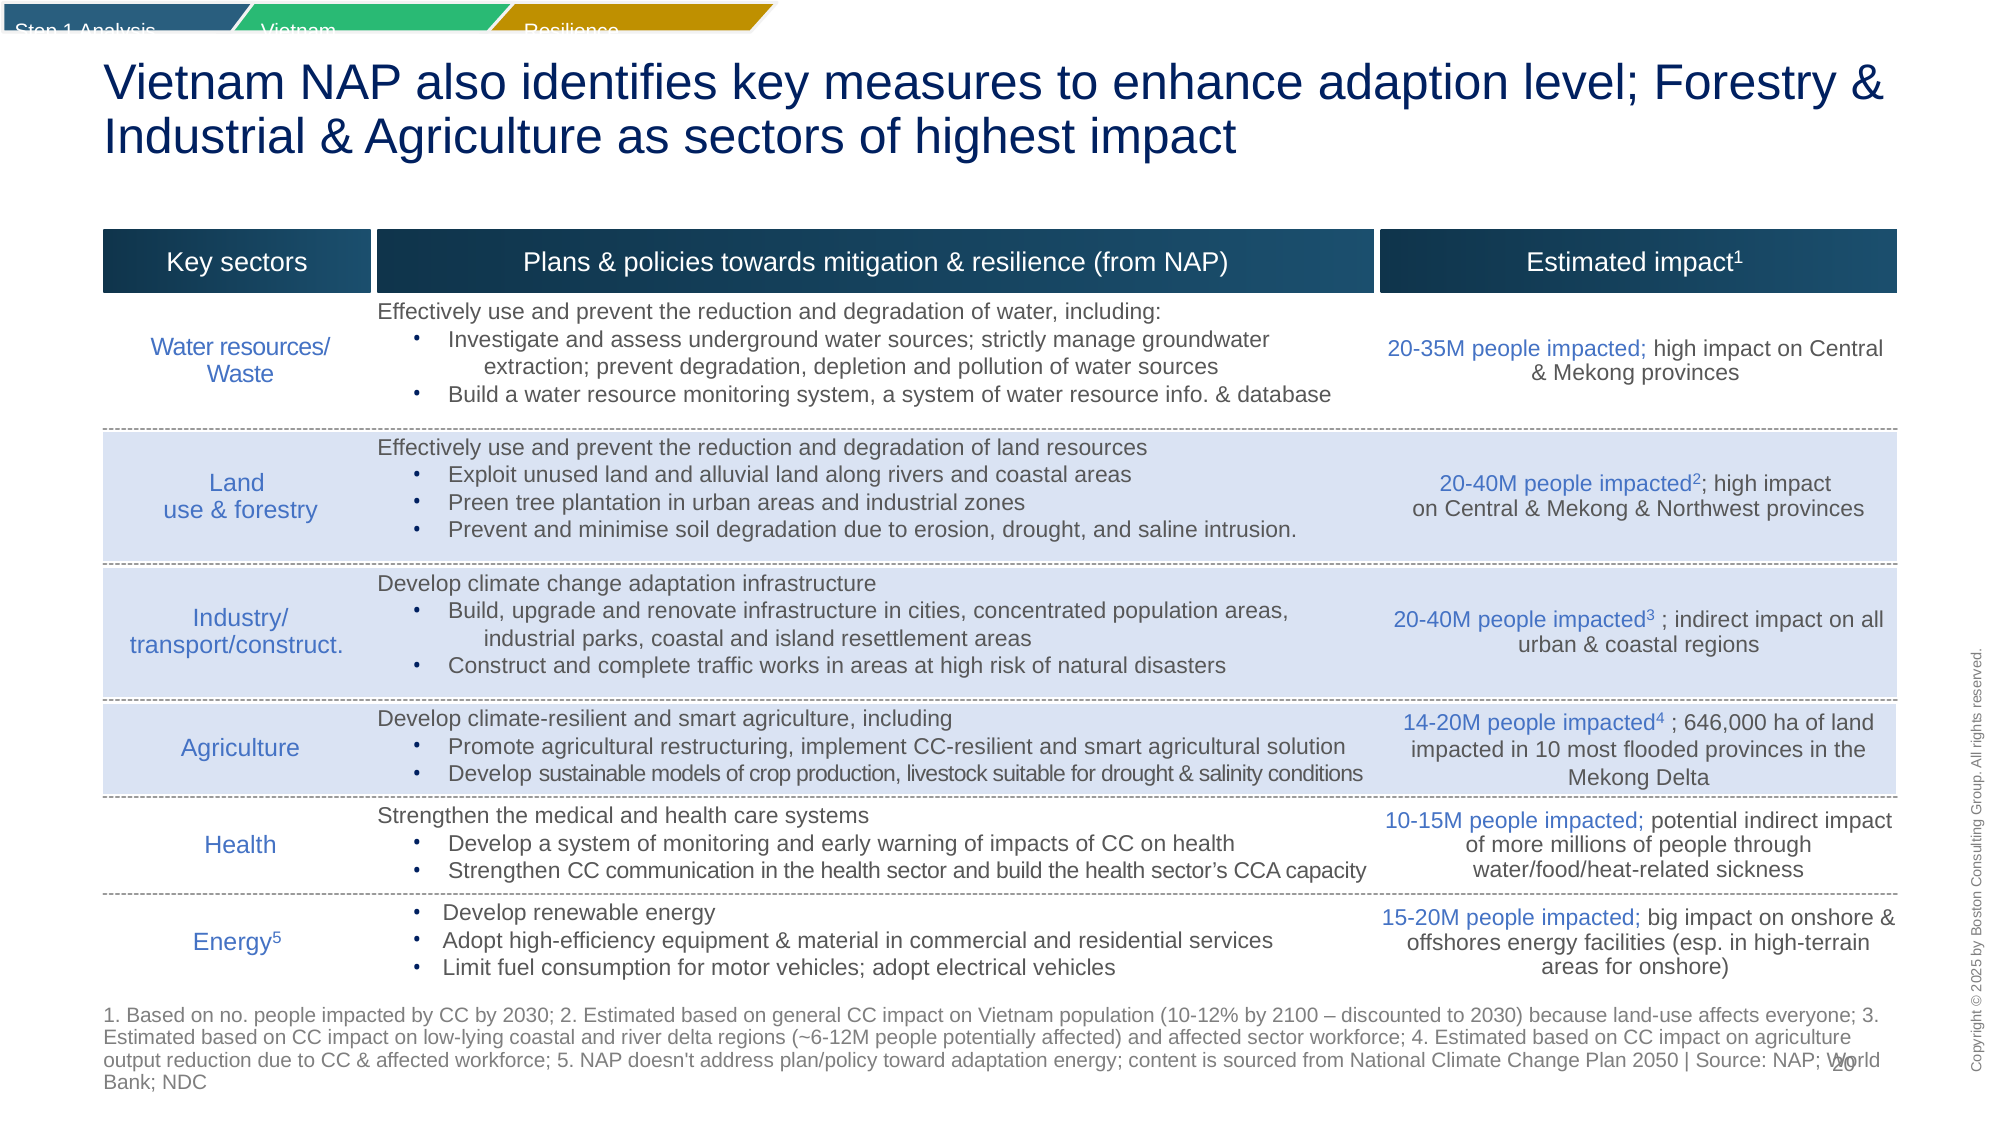

Step 1 Analysis
Vietnam
Resilience
# Vietnam NAP also identifies key measures to enhance adaption level; Forestry & Industrial & Agriculture as sectors of highest impact
Key sectors
Plans & policies towards mitigation & resilience (from NAP)
Estimated impact1
Water resources/
Waste
Effectively use and prevent the reduction and degradation of water, including:
Investigate and assess underground water sources; strictly manage groundwater extraction; prevent degradation, depletion and pollution of water sources
Build a water resource monitoring system, a system of water resource info. & database
20-35M people impacted; high impact on Central
& Mekong provinces
Land
use & forestry
Effectively use and prevent the reduction and degradation of land resources
Exploit unused land and alluvial land along rivers and coastal areas
Preen tree plantation in urban areas and industrial zones
Prevent and minimise soil degradation due to erosion, drought, and saline intrusion.
20-40M people impacted2; high impact
on Central & Mekong & Northwest provinces
Industry/
transport/construct.
Develop climate change adaptation infrastructure
Build, upgrade and renovate infrastructure in cities, concentrated population areas, industrial parks, coastal and island resettlement areas
Construct and complete traffic works in areas at high risk of natural disasters
20-40M people impacted3 ; indirect impact on all urban & coastal regions
Agriculture
Develop climate-resilient and smart agriculture, including
Promote agricultural restructuring, implement CC-resilient and smart agricultural solution
Develop sustainable models of crop production, livestock suitable for drought & salinity conditions
14-20M people impacted4 ; 646,000 ha of land impacted in 10 most flooded provinces in the Mekong Delta
Health
Strengthen the medical and health care systems
Develop a system of monitoring and early warning of impacts of CC on health
Strengthen CC communication in the health sector and build the health sector’s CCA capacity
10-15M people impacted; potential indirect impact of more millions of people through water/food/heat-related sickness
Energy5
Develop renewable energy
Adopt high-efficiency equipment & material in commercial and residential services
Limit fuel consumption for motor vehicles; adopt electrical vehicles
15-20M people impacted; big impact on onshore & offshores energy facilities (esp. in high-terrain areas for onshore)
1. Based on no. people impacted by CC by 2030; 2. Estimated based on general CC impact on Vietnam population (10-12% by 2100 – discounted to 2030) because land-use affects everyone; 3. Estimated based on CC impact on low-lying coastal and river delta regions (~6-12M people potentially affected) and affected sector workforce; 4. Estimated based on CC impact on agriculture output reduction due to CC & affected workforce; 5. NAP doesn't address plan/policy toward adaptation energy; content is sourced from National Climate Change Plan 2050 | Source: NAP; World Bank; NDC